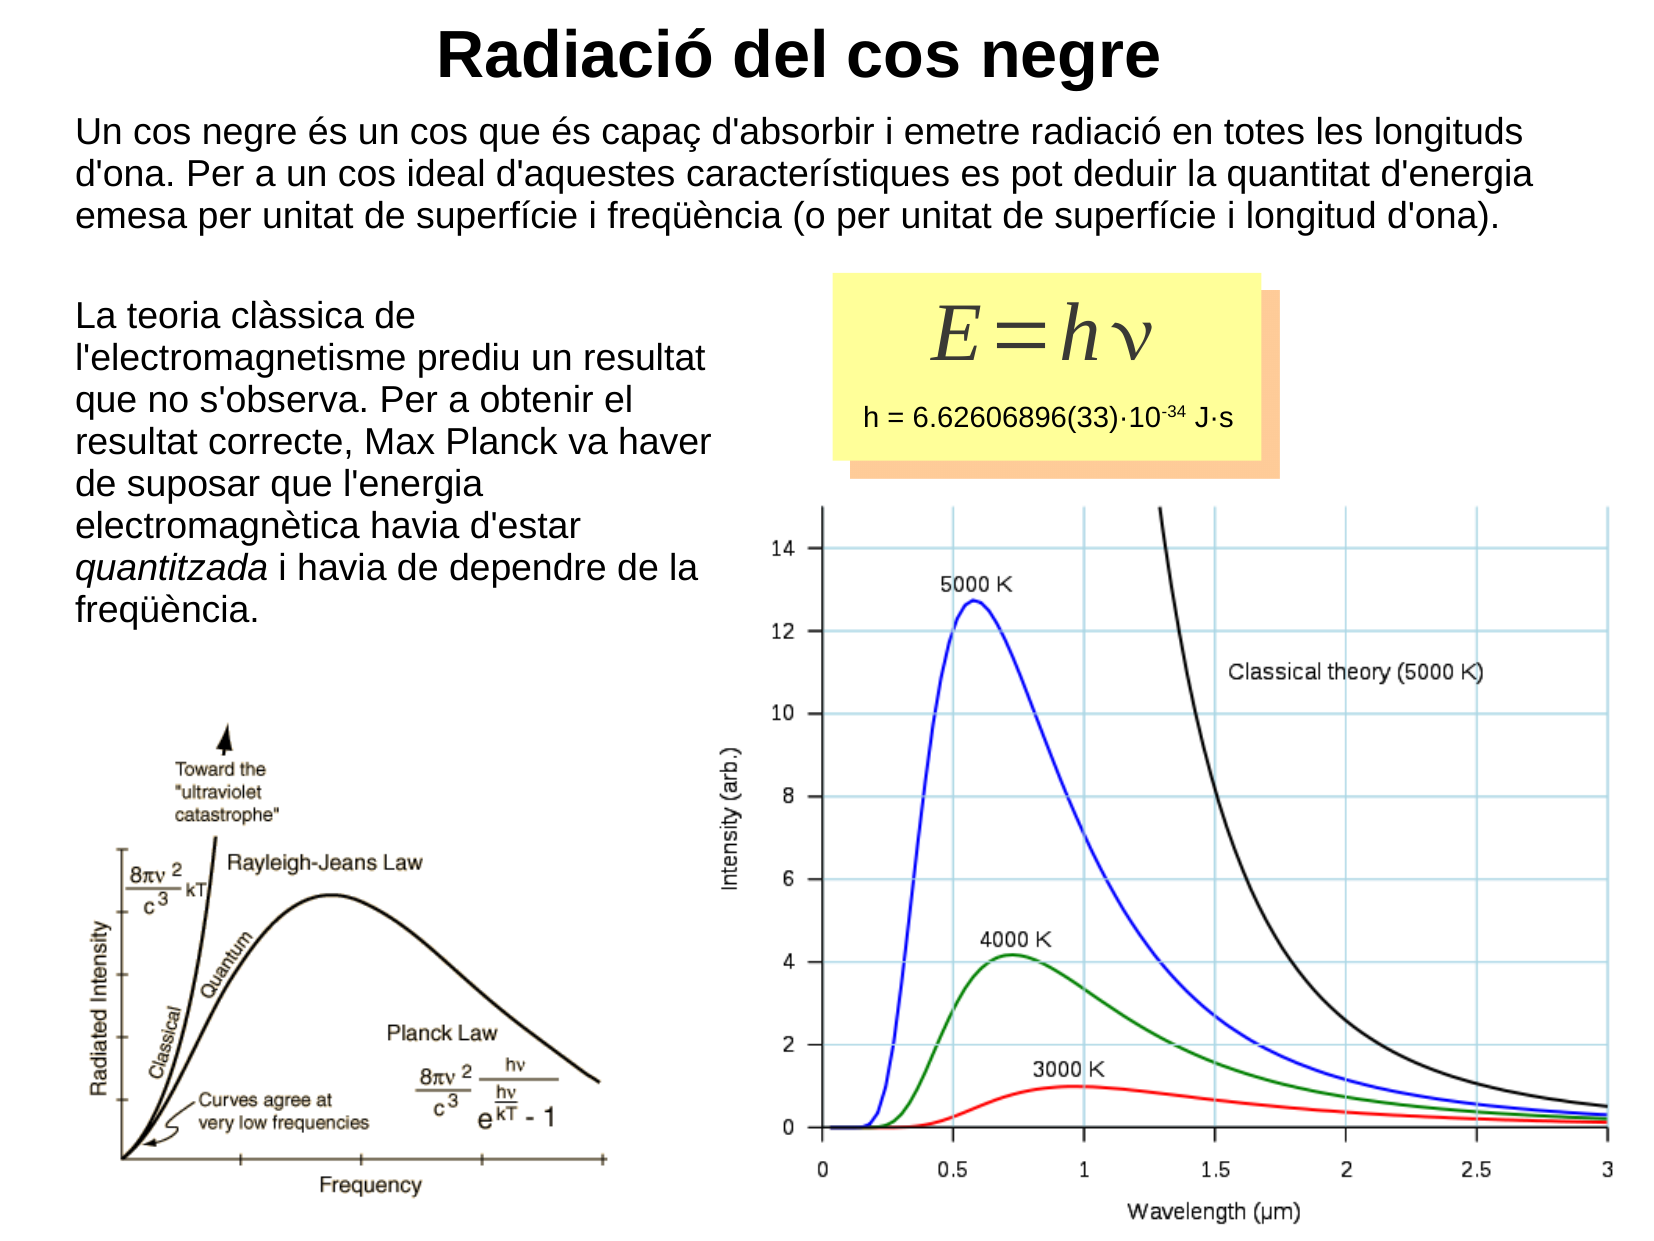

Radiació del cos negre
Un cos negre és un cos que és capaç d'absorbir i emetre radiació en totes les longituds d'ona. Per a un cos ideal d'aquestes característiques es pot deduir la quantitat d'energia emesa per unitat de superfície i freqüència (o per unitat de superfície i longitud d'ona).
La teoria clàssica de l'electromagnetisme prediu un resultat que no s'observa. Per a obtenir el resultat correcte, Max Planck va haver de suposar que l'energia electromagnètica havia d'estar quantitzada i havia de dependre de la freqüència.
h = 6.62606896(33)·10-34 J·s
15